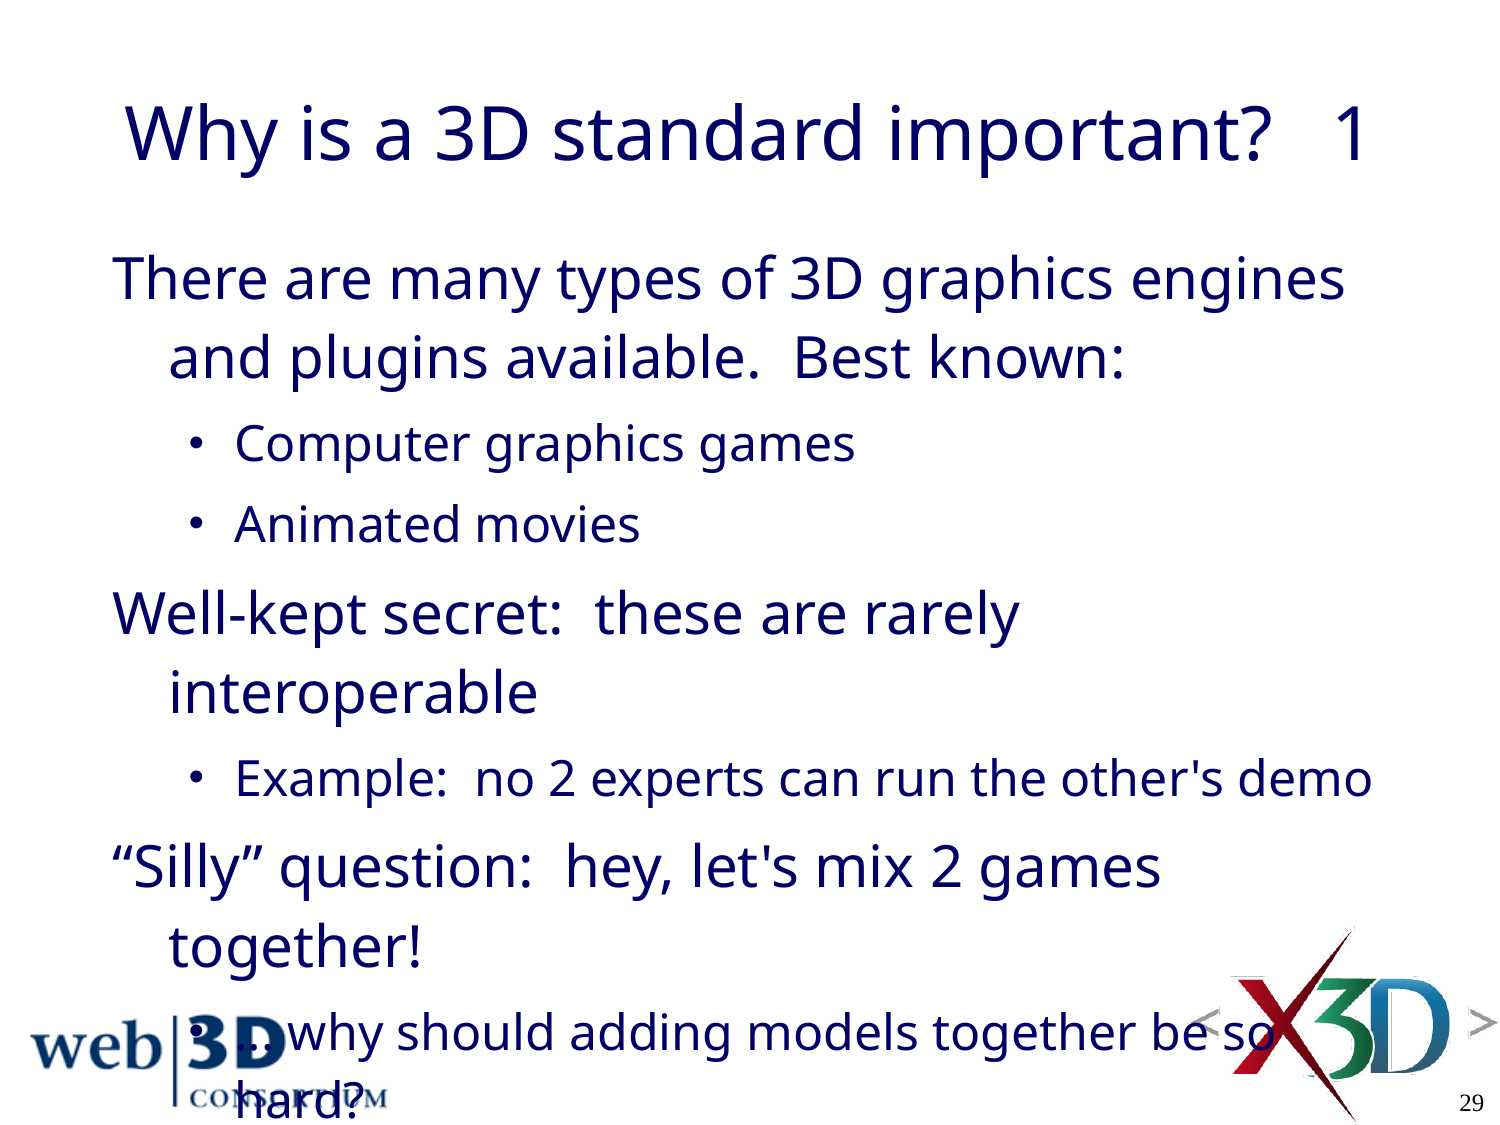

# Why is a 3D standard important? 1
There are many types of 3D graphics engines and plugins available. Best known:
Computer graphics games
Animated movies
Well-kept secret: these are rarely interoperable
Example: no 2 experts can run the other's demo
“Silly” question: hey, let's mix 2 games together!
... why should adding models together be so hard?
Proprietary software actively prevents such mergers
Interoperability over Web can change all that